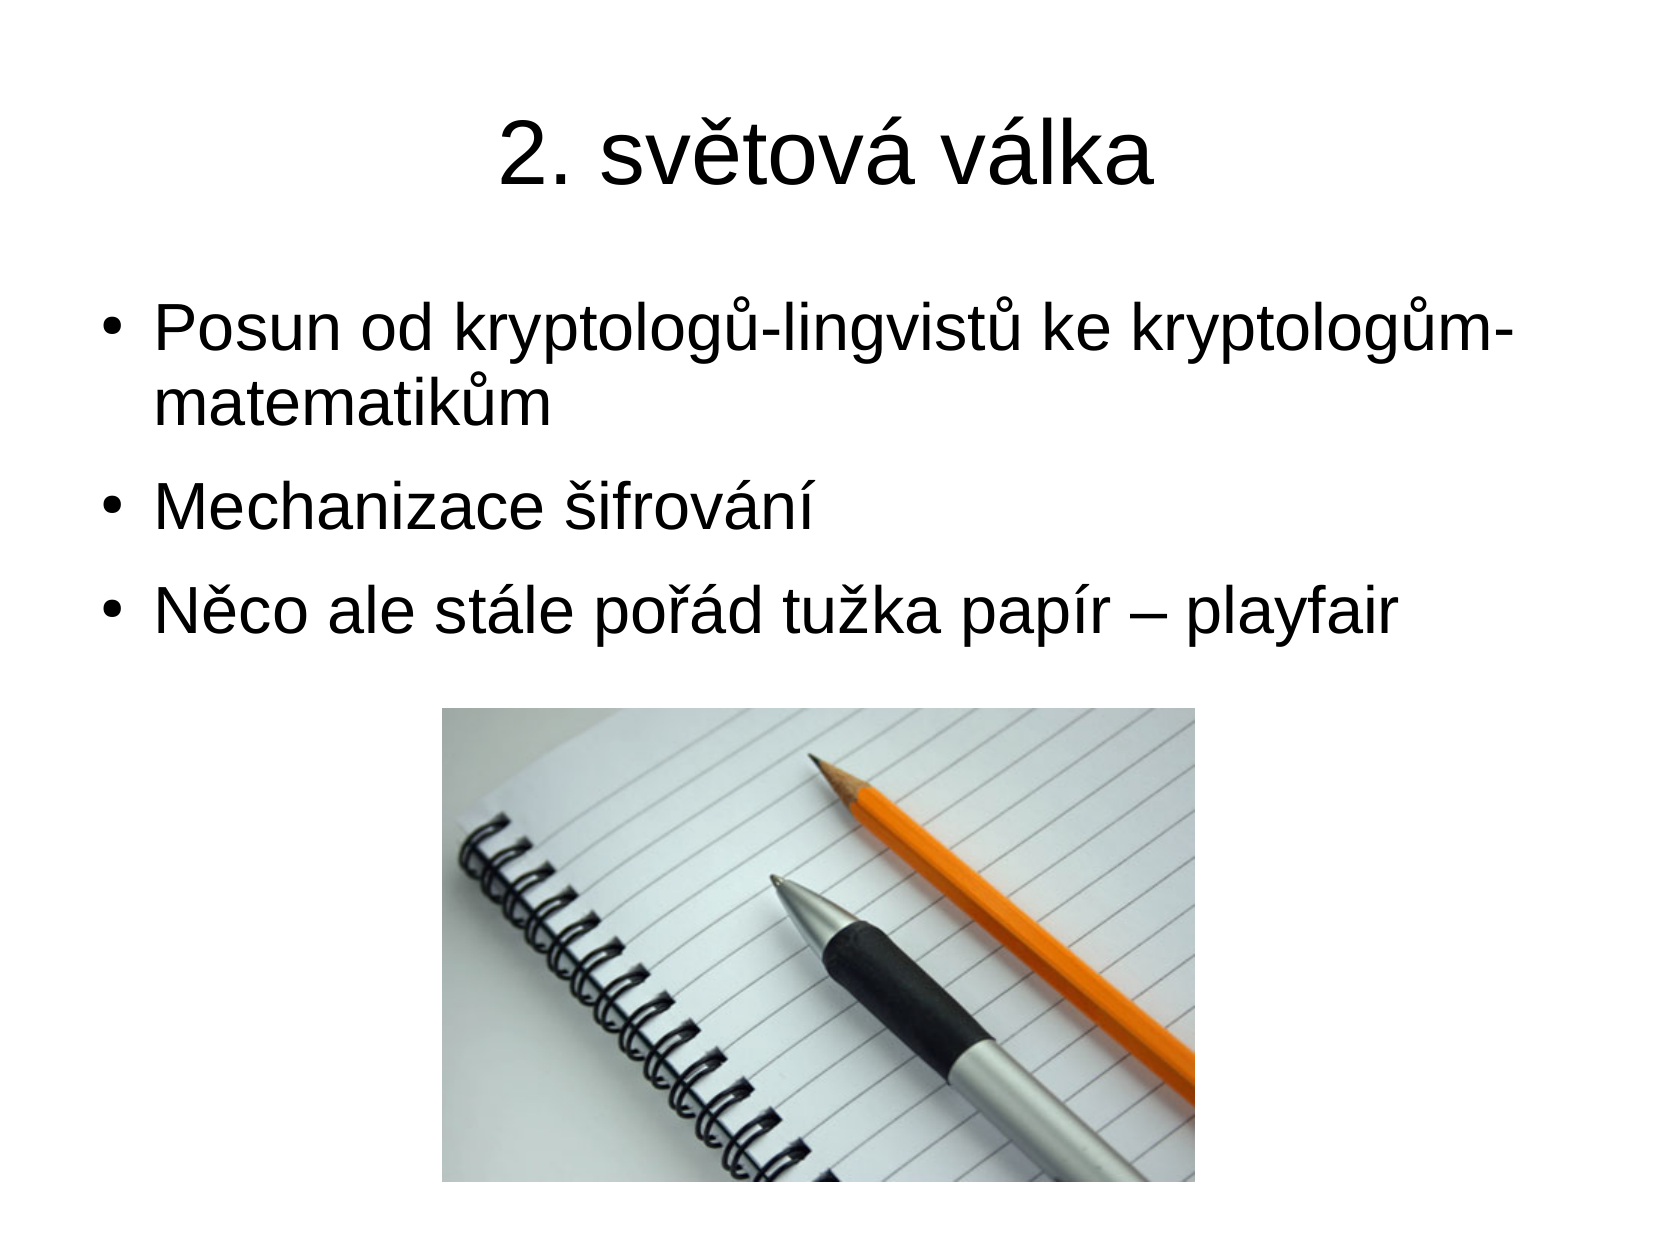

# 2. světová válka
Posun od kryptologů-lingvistů ke kryptologům-matematikům
Mechanizace šifrování
Něco ale stále pořád tužka papír – playfair